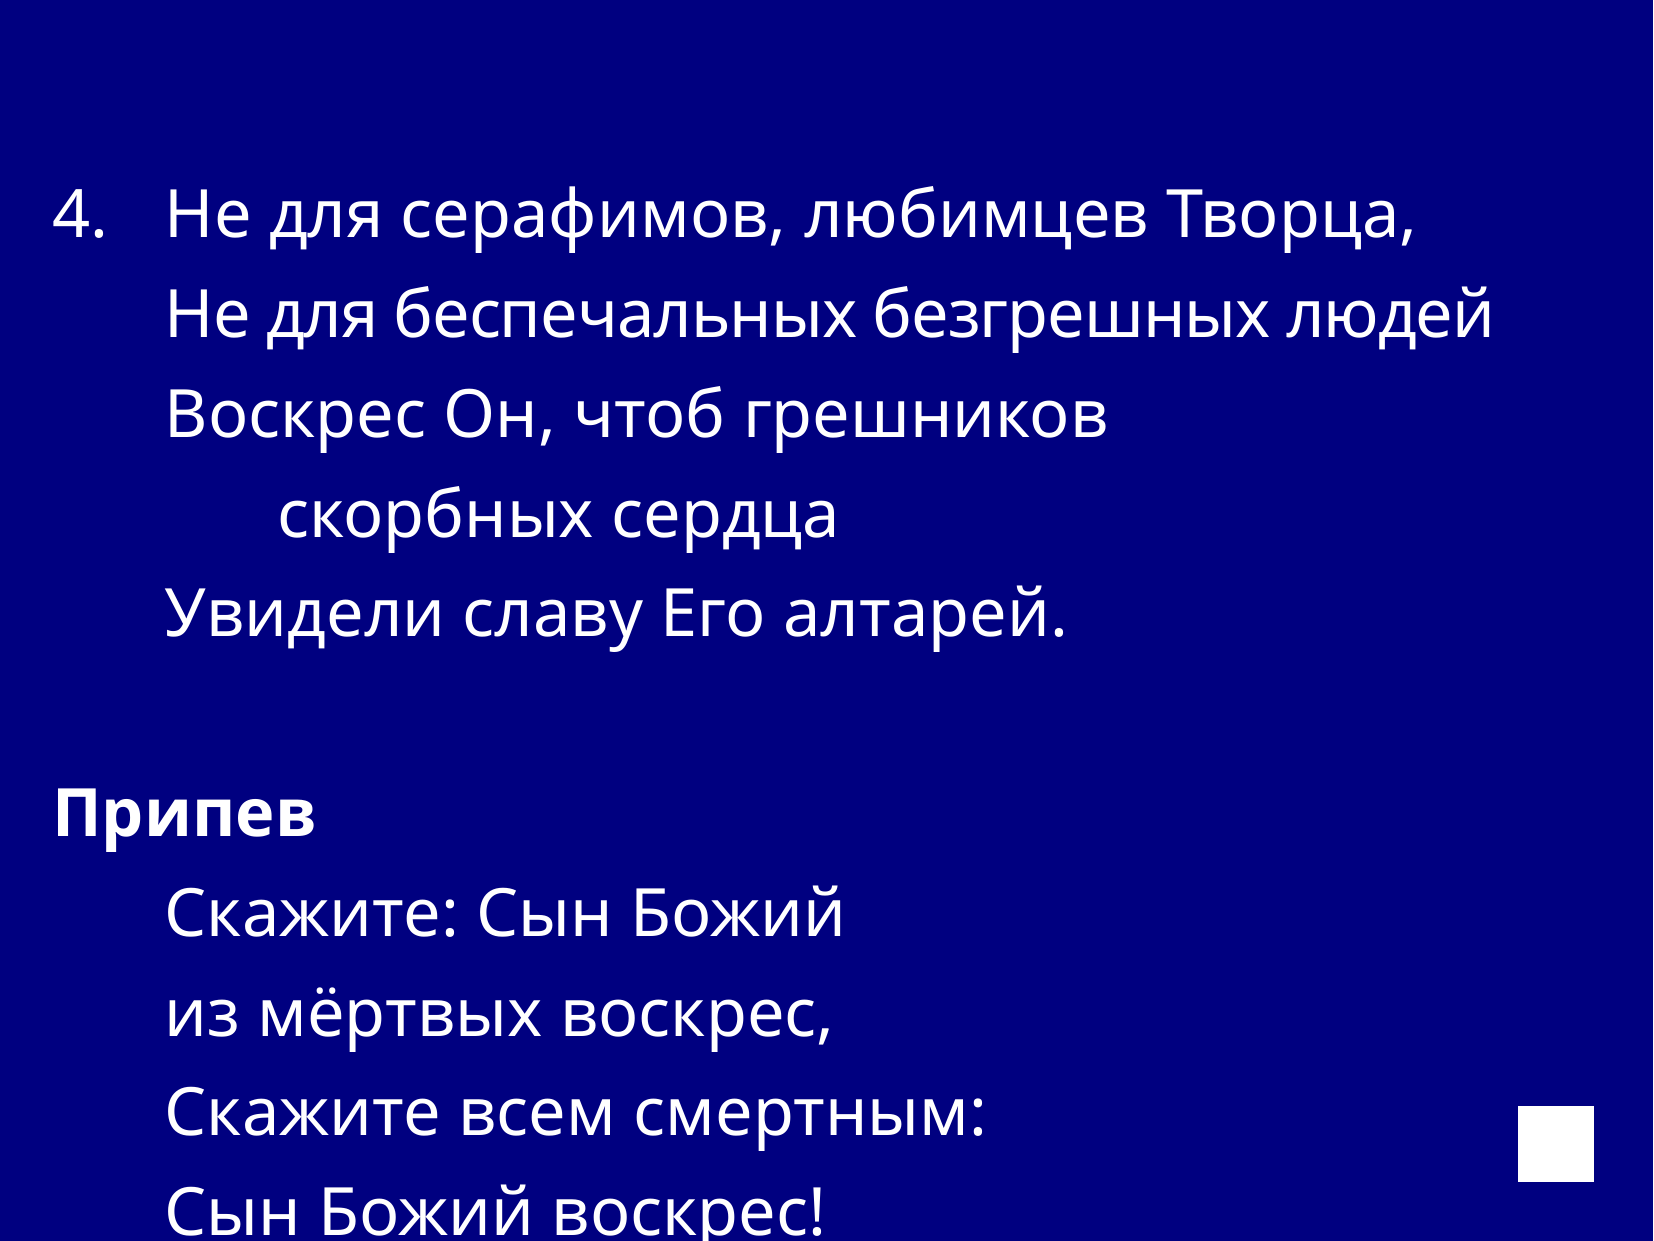

4.	Не для серафимов, любимцев Творца,
	Не для беспечальных безгрешных людей
	Воскрес Он, чтоб грешников
		скорбных сердца
	Увидели славу Его алтарей.
Припев
	Скажите: Сын Божий
	из мёртвых воскрес,
	Скажите всем смертным:
	Сын Божий воскрес!